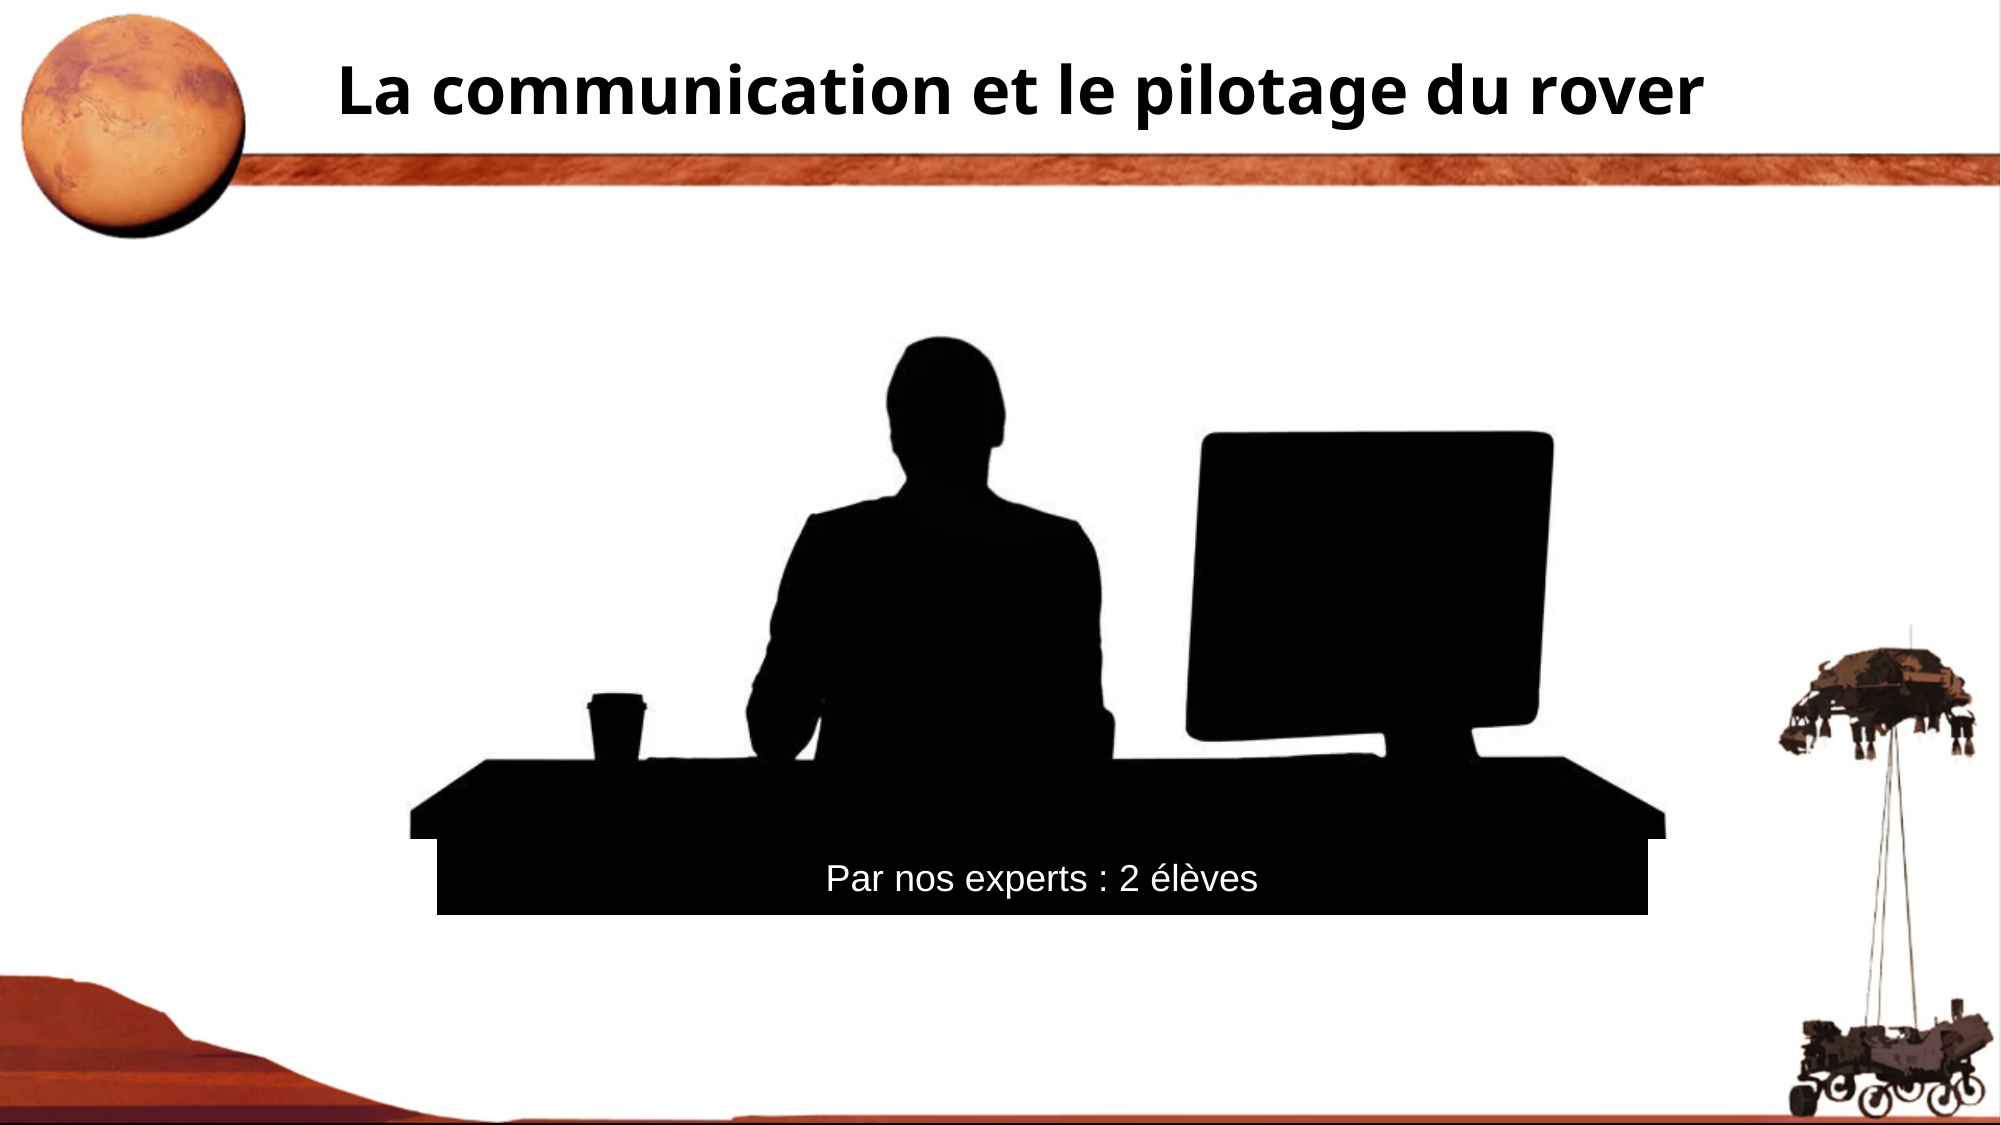

La communication et le pilotage du rover
Par nos experts : 2 élèves